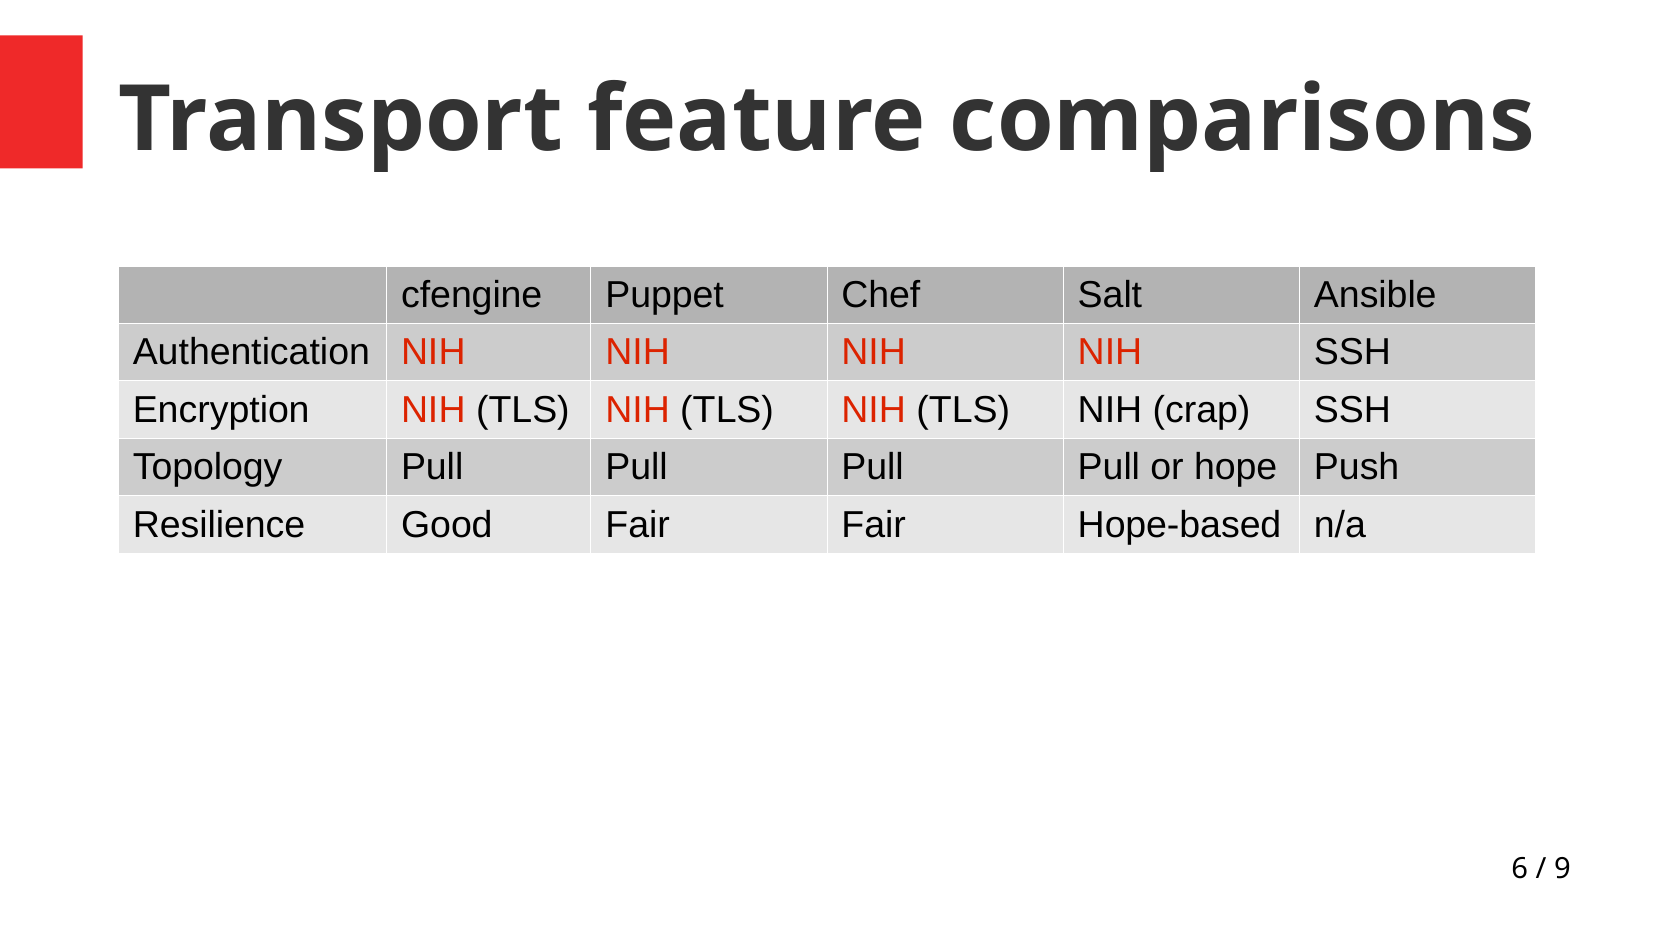

# Transport feature comparisons
| | cfengine | Puppet | Chef | Salt | Ansible |
| --- | --- | --- | --- | --- | --- |
| Authentication | NIH | NIH | NIH | NIH | SSH |
| Encryption | NIH (TLS) | NIH (TLS) | NIH (TLS) | NIH (crap) | SSH |
| Topology | Pull | Pull | Pull | Pull or hope | Push |
| Resilience | Good | Fair | Fair | Hope-based | n/a |
6